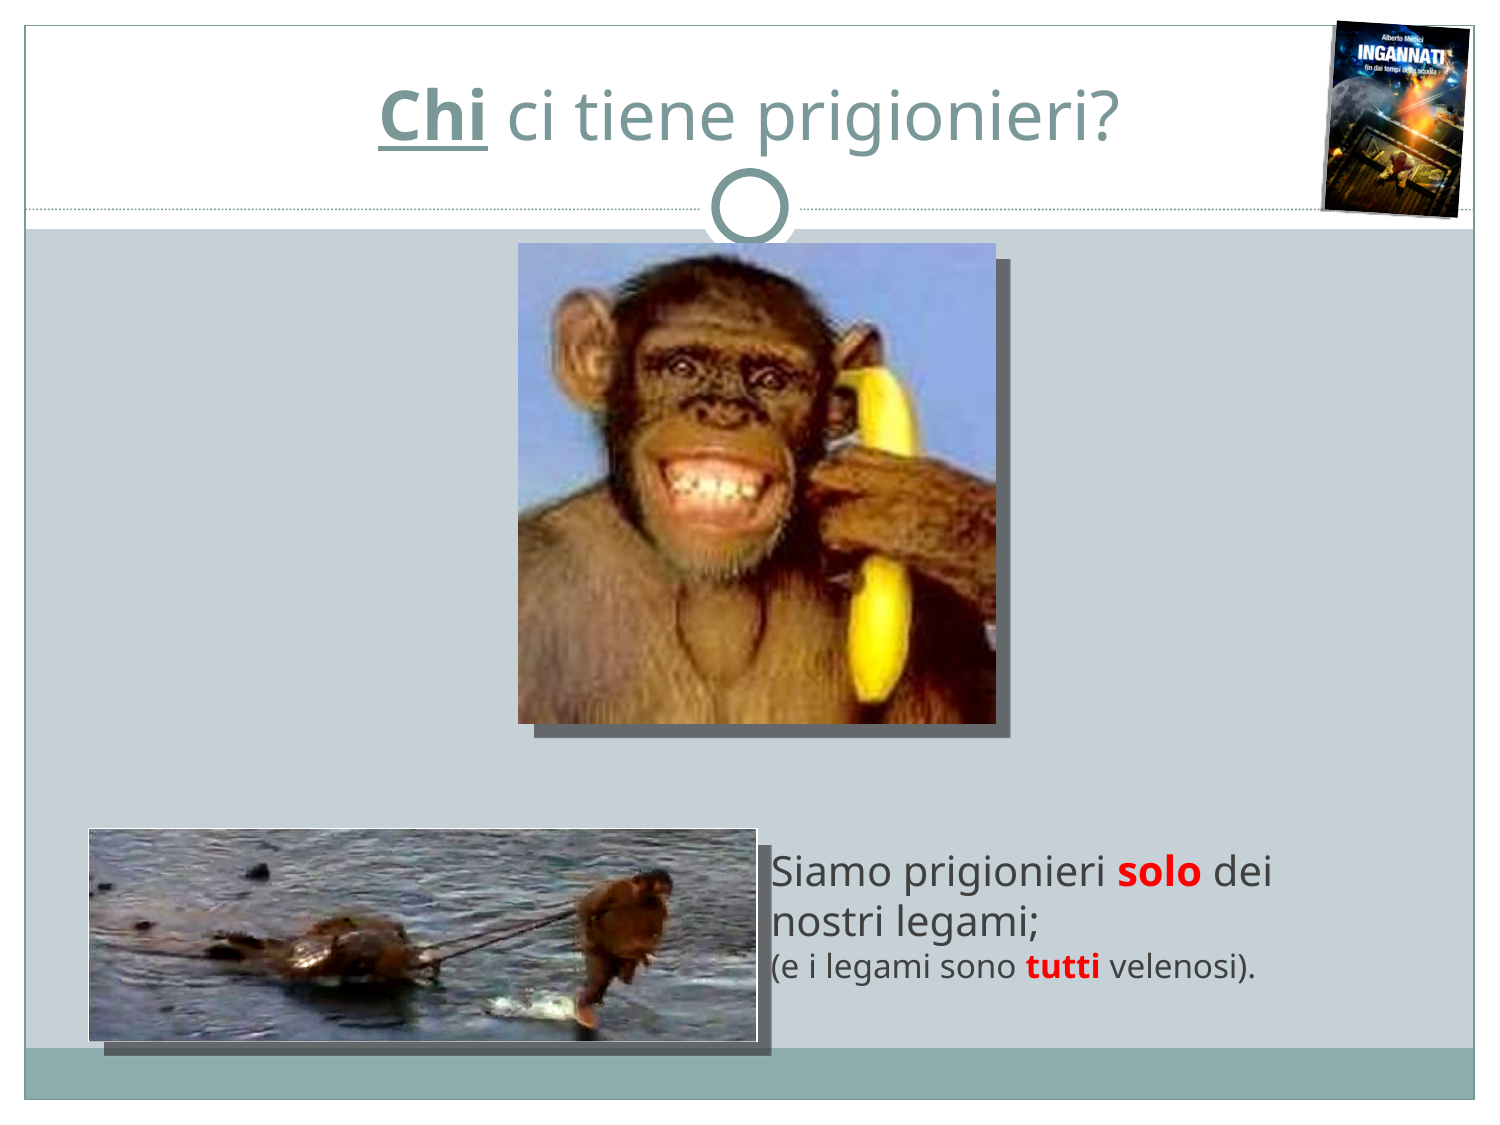

# Chi ci tiene prigionieri?
Siamo prigionieri solo dei nostri legami;
(e i legami sono tutti velenosi).